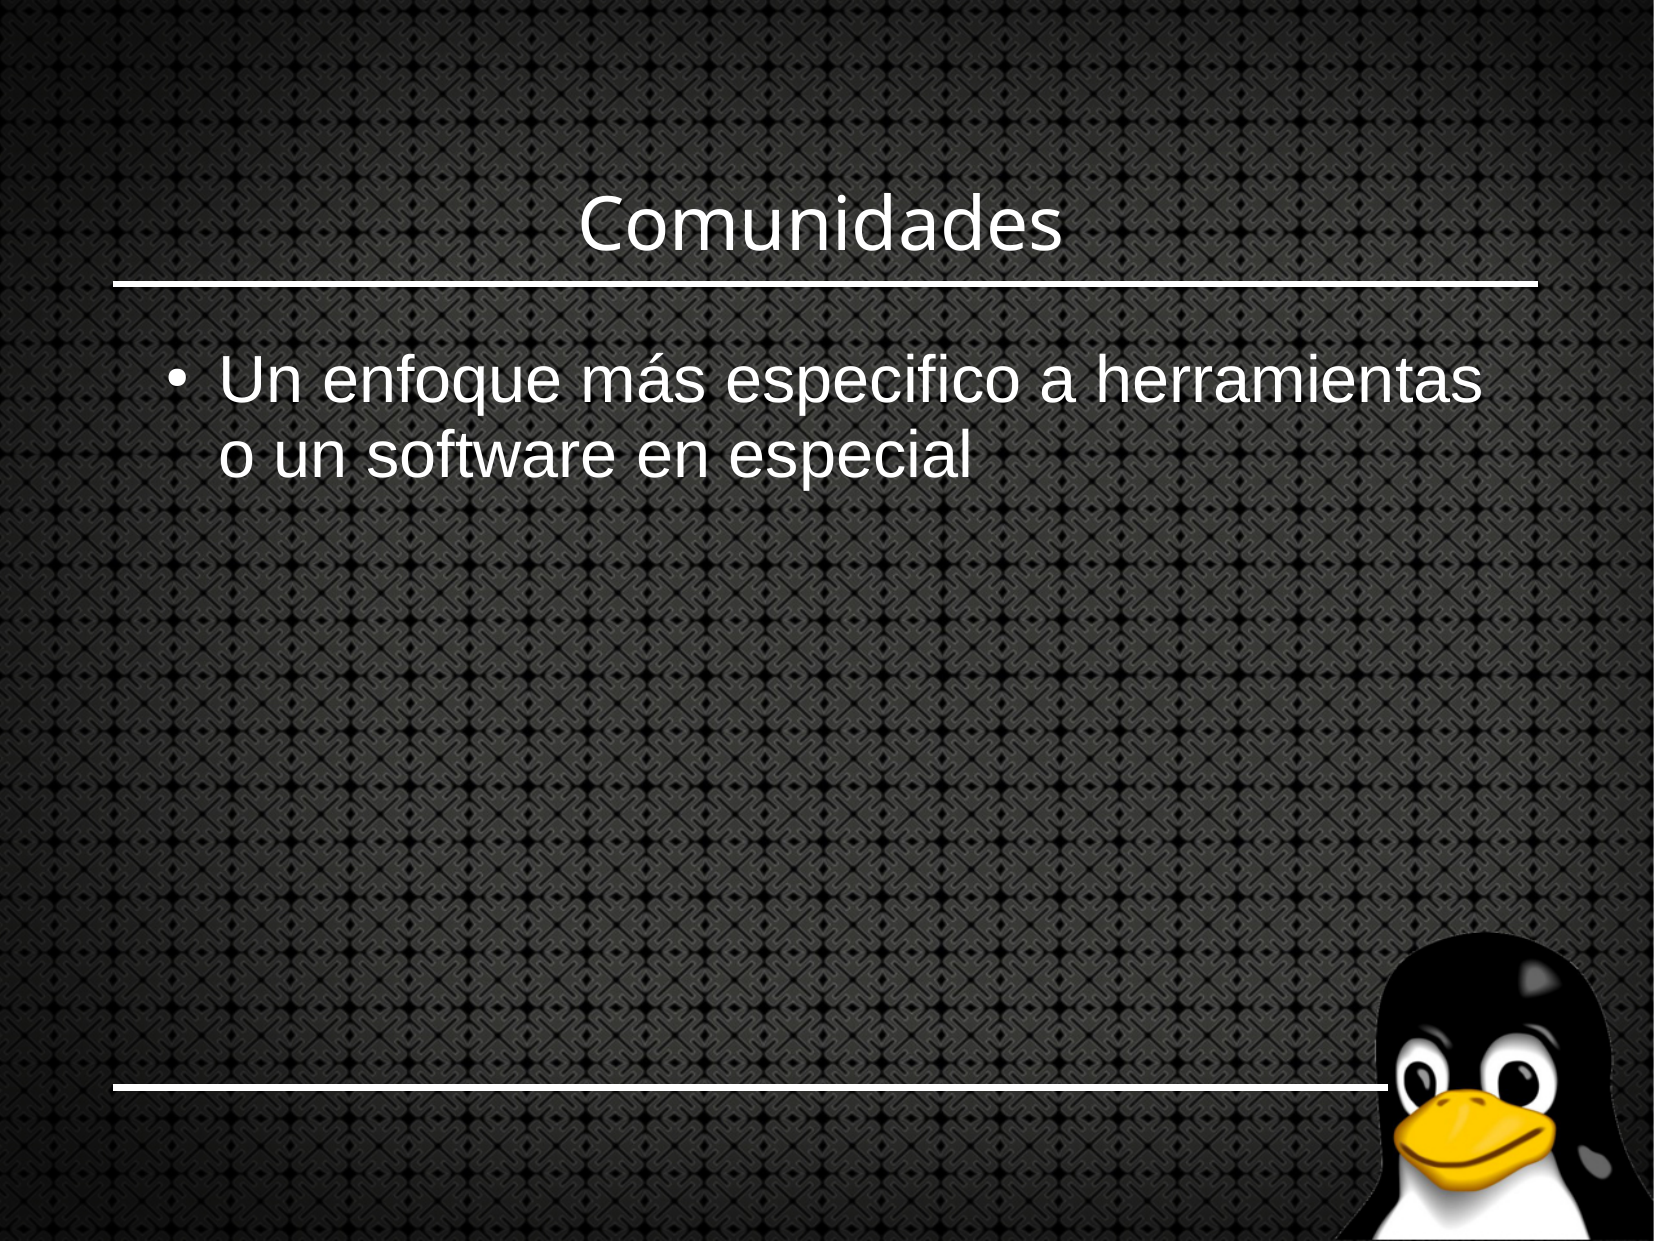

# Comunidades
Un enfoque más especifico a herramientas o un software en especial